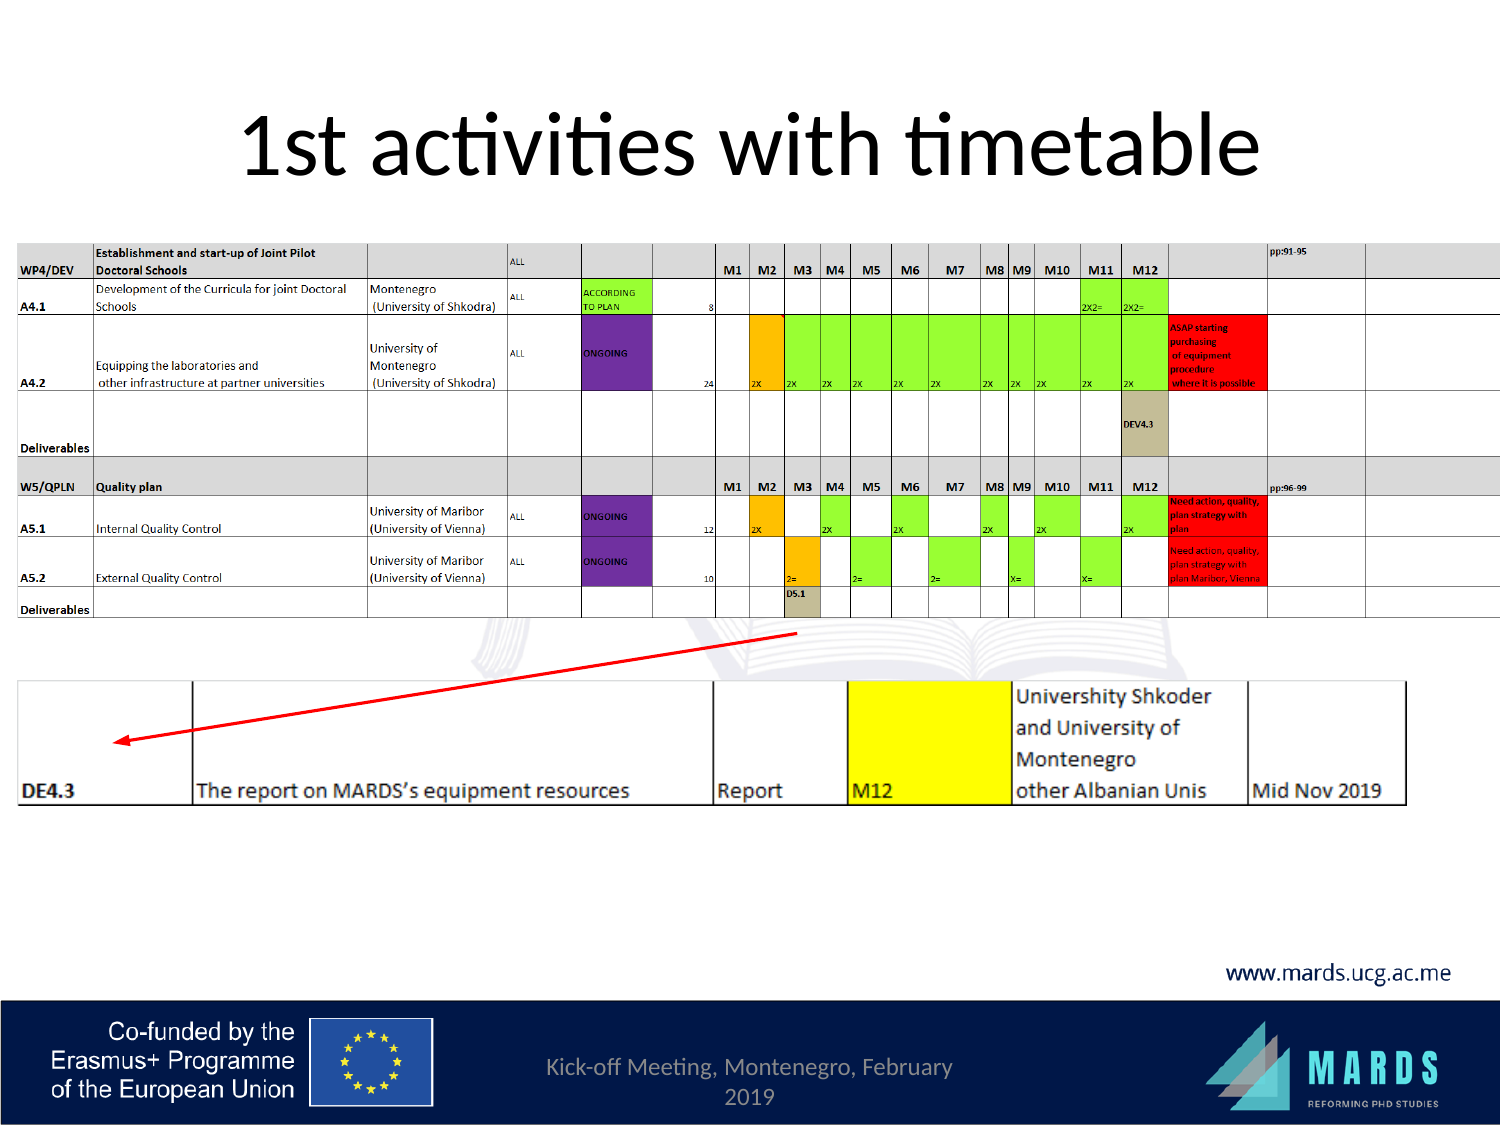

# 1st activities with timetable
Kick-off Meeting, Montenegro, February 2019